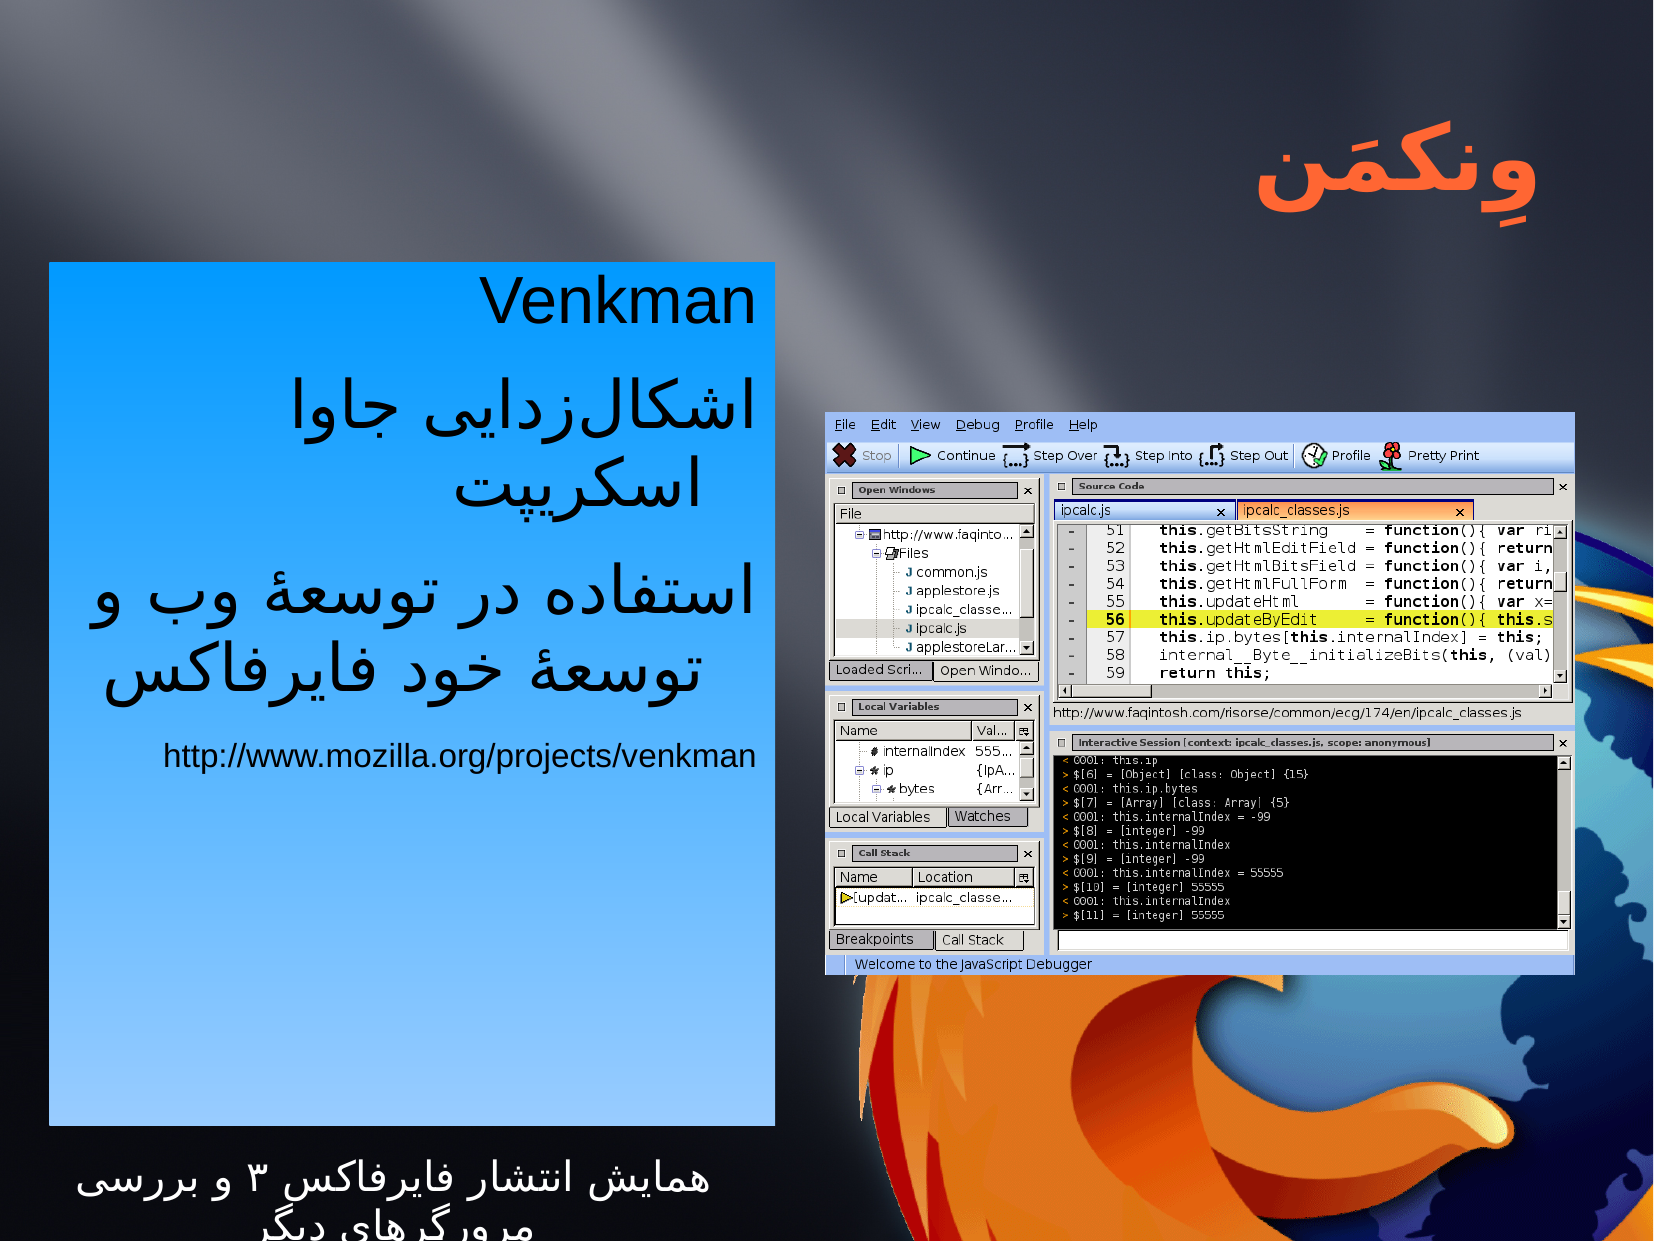

# وِنکمَن
Venkman
اشکال‌زدایی جاوا اسکریپت
استفاده در توسعهٔ وب و توسعهٔ خود فایرفاکس
http://www.mozilla.org/projects/venkman